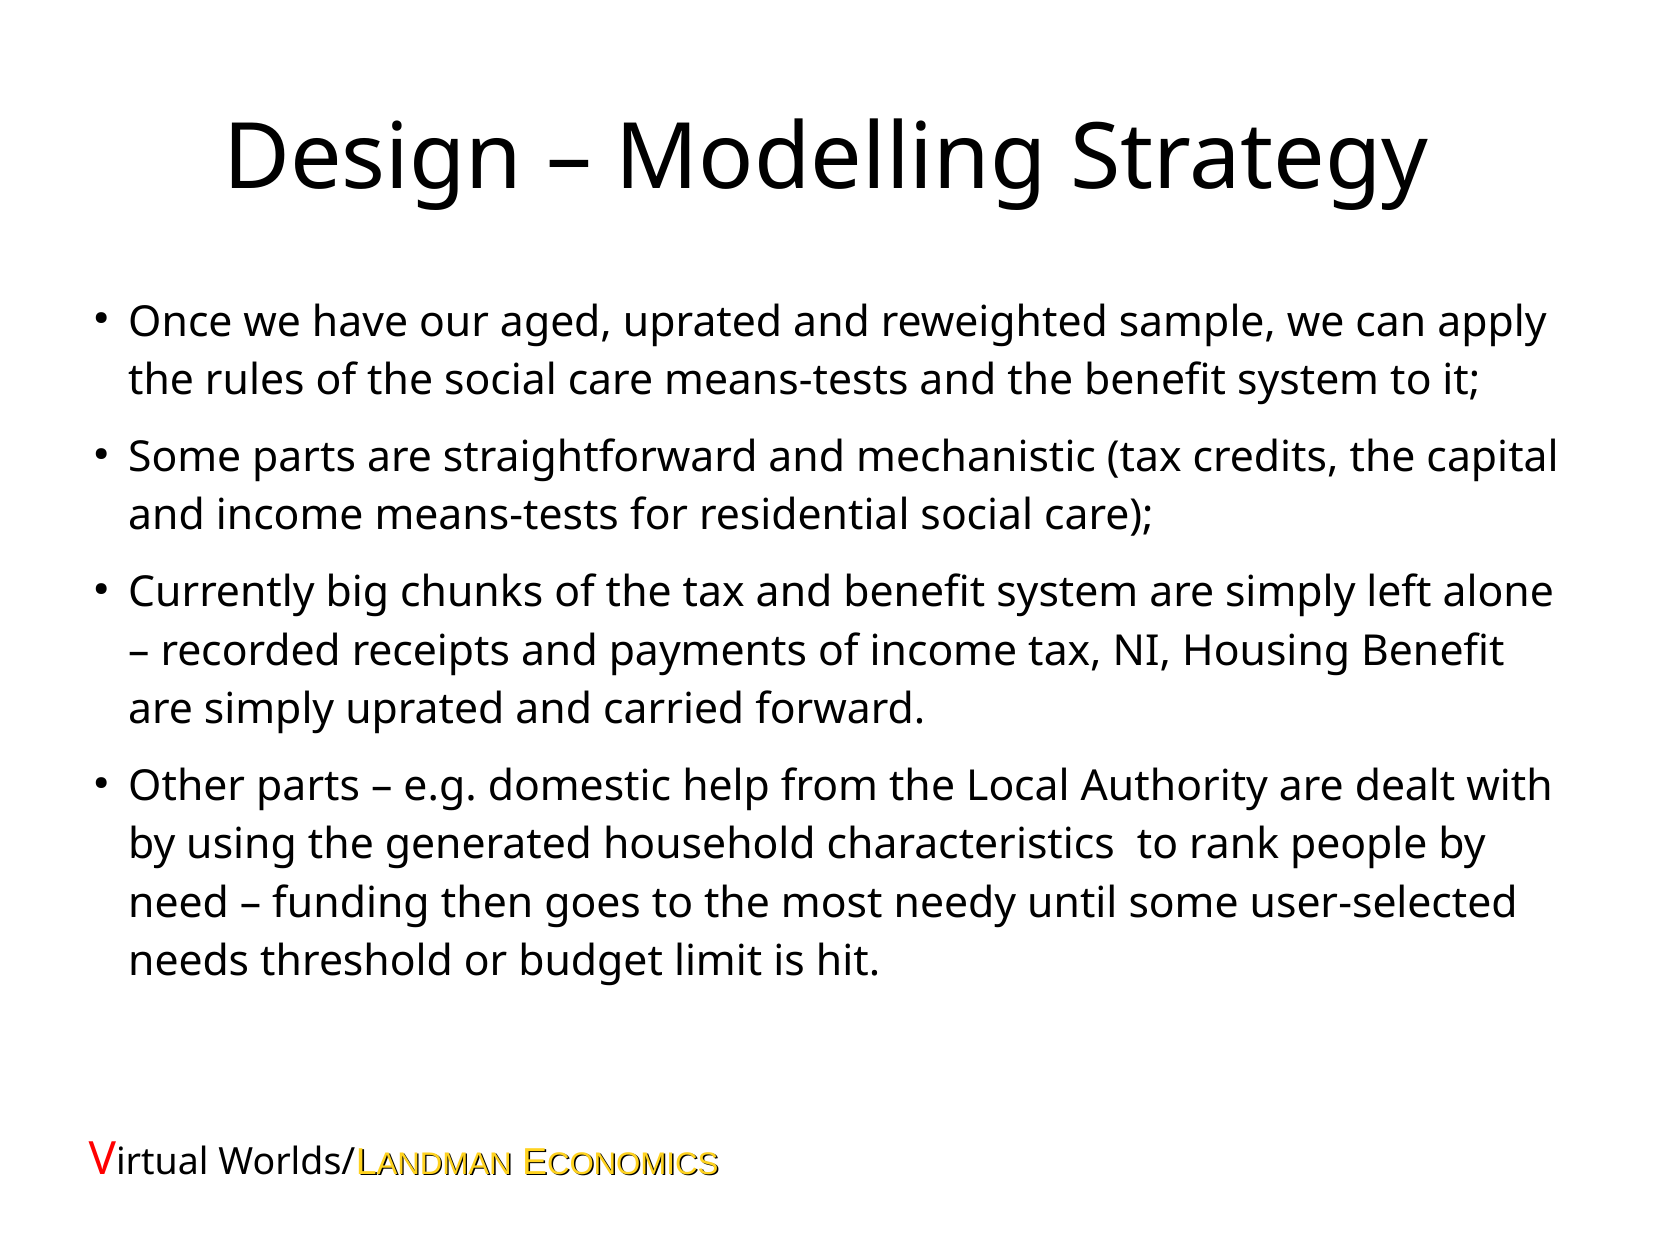

# Design – Modelling Strategy
Once we have our aged, uprated and reweighted sample, we can apply the rules of the social care means-tests and the benefit system to it;
Some parts are straightforward and mechanistic (tax credits, the capital and income means-tests for residential social care);
Currently big chunks of the tax and benefit system are simply left alone – recorded receipts and payments of income tax, NI, Housing Benefit are simply uprated and carried forward.
Other parts – e.g. domestic help from the Local Authority are dealt with by using the generated household characteristics to rank people by need – funding then goes to the most needy until some user-selected needs threshold or budget limit is hit.